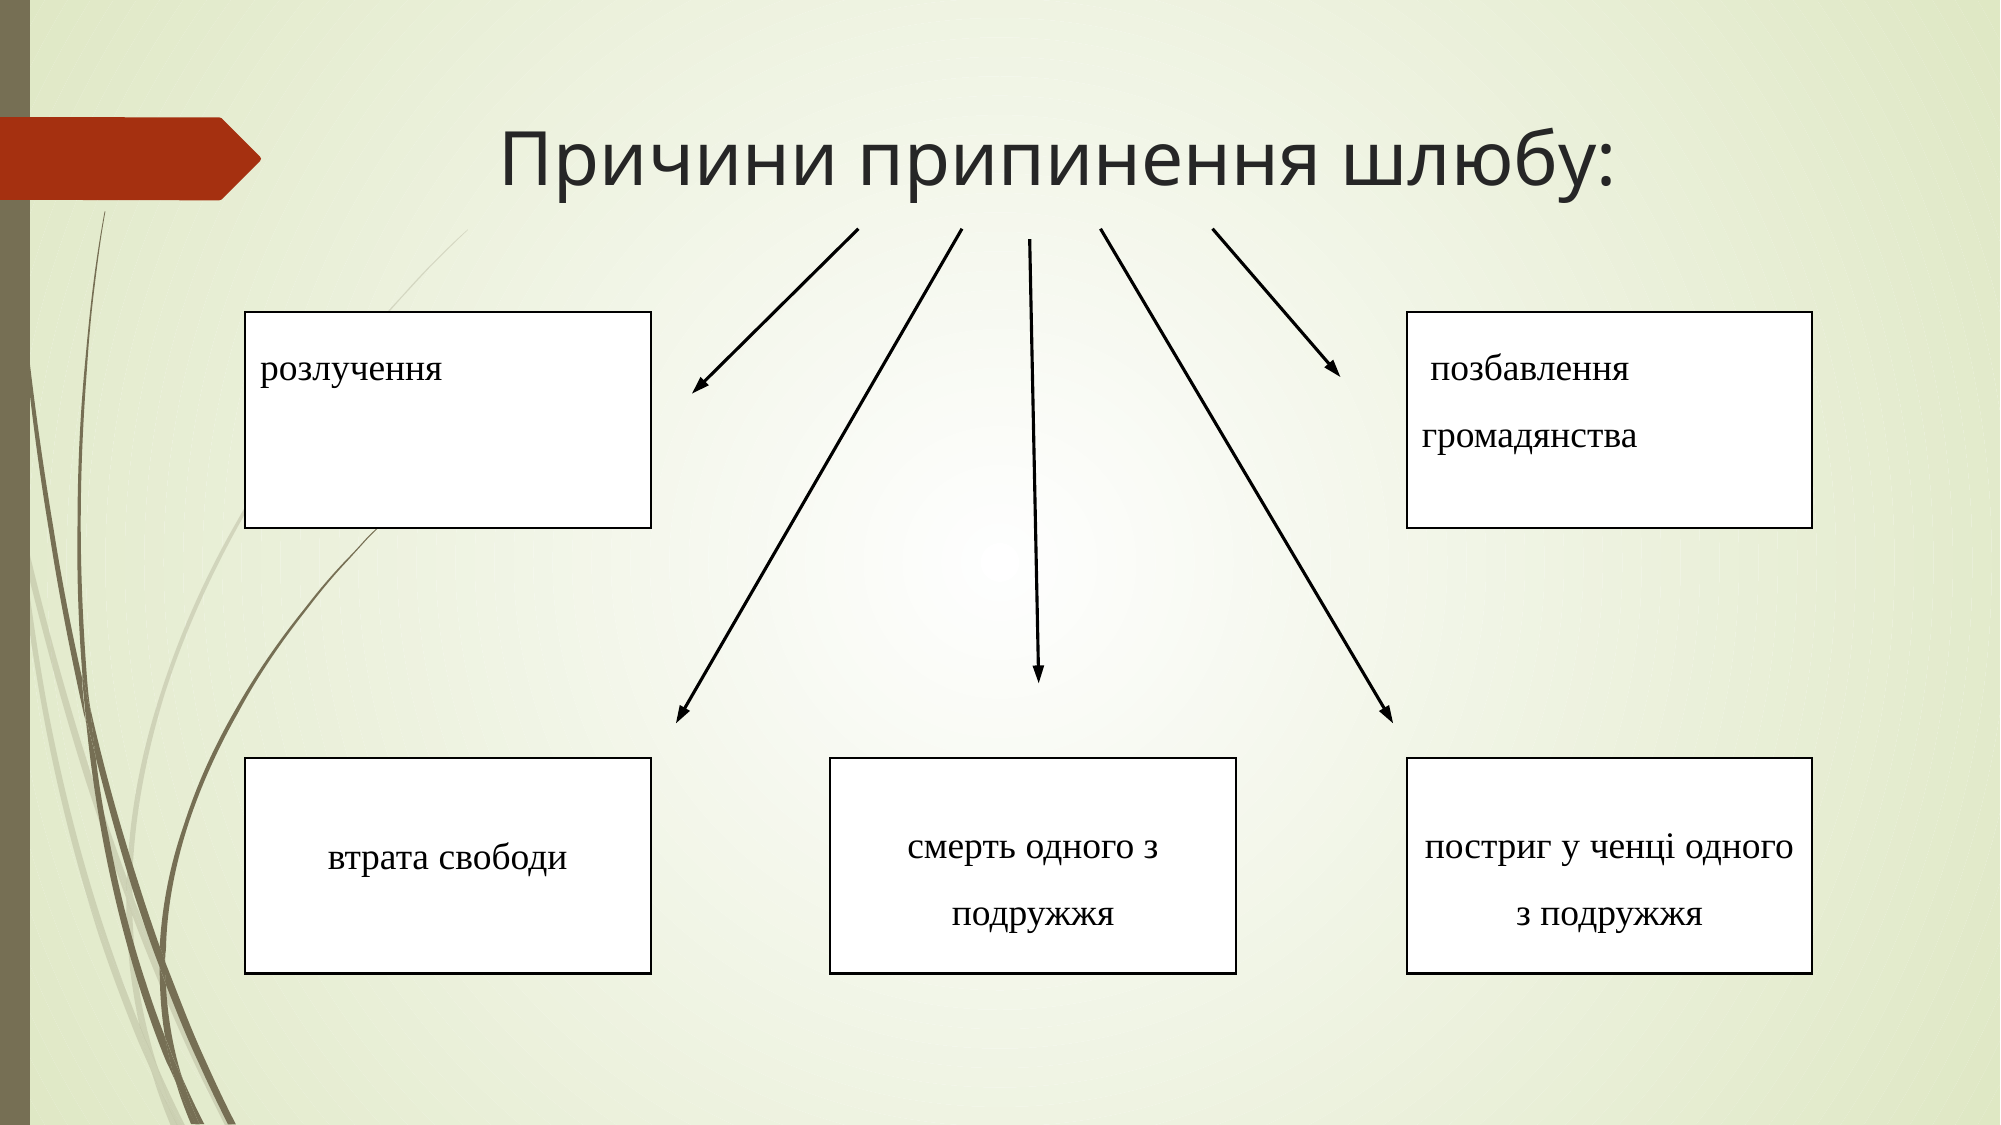

# Причини припинення шлюбу:
розлучення
позбавлення громадянства
втрата свободи
смерть одного з подружжя
постриг у ченці одного з подружжя